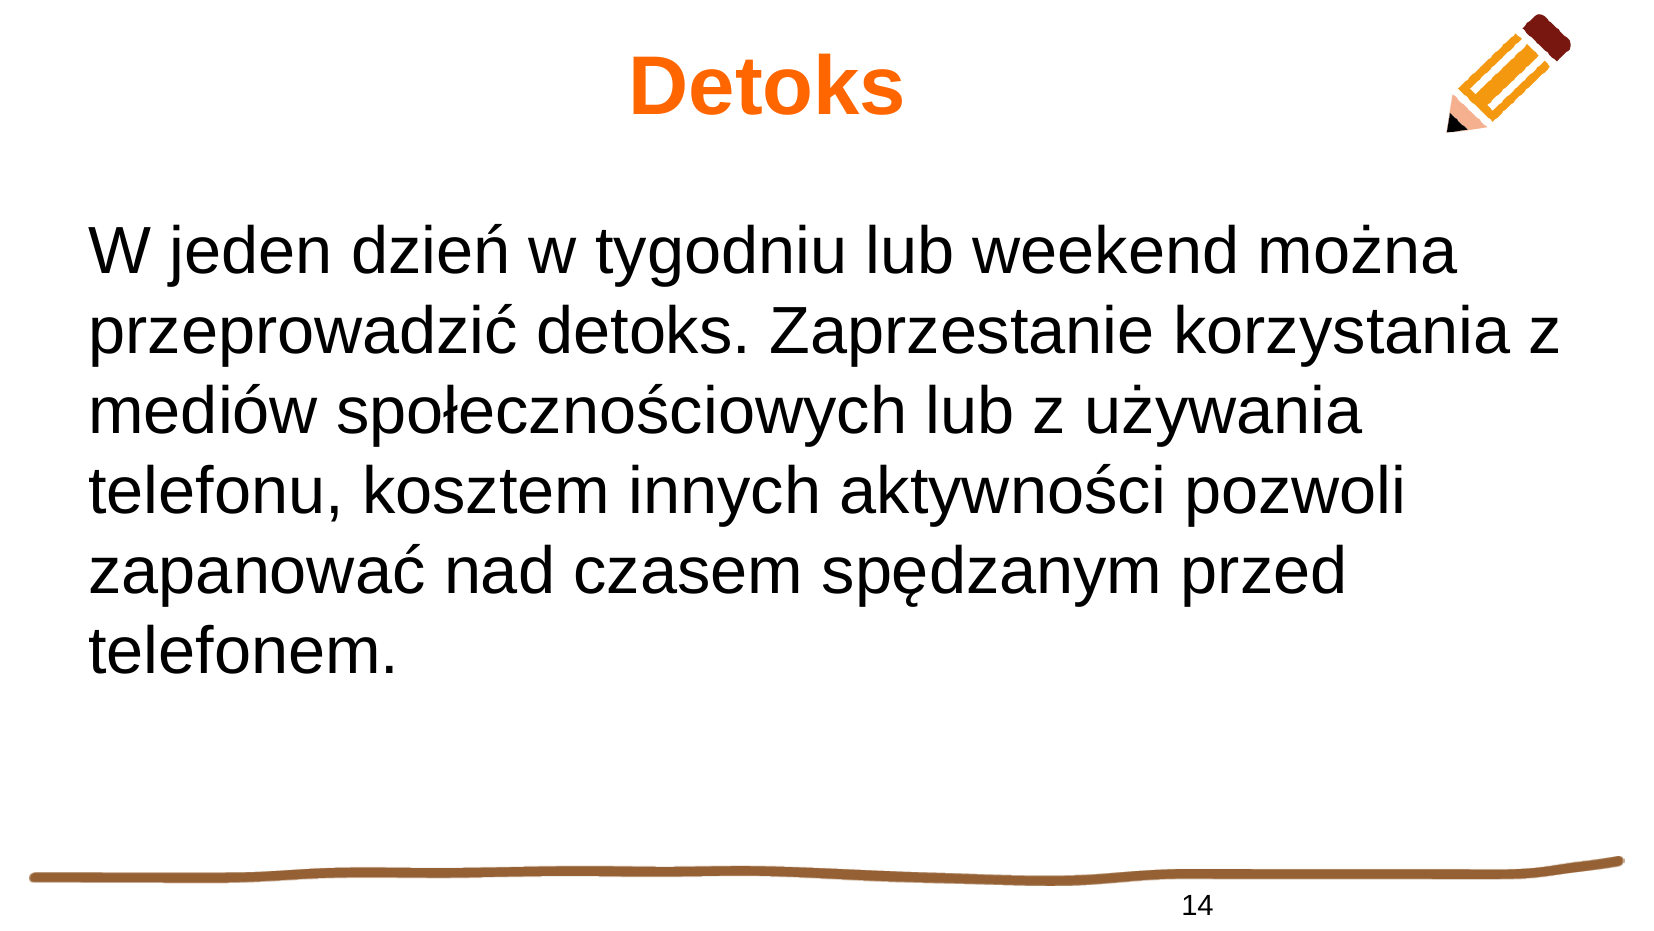

# Detoks
W jeden dzień w tygodniu lub weekend można przeprowadzić detoks. Zaprzestanie korzystania z mediów społecznościowych lub z używania telefonu, kosztem innych aktywności pozwoli zapanować nad czasem spędzanym przed telefonem.